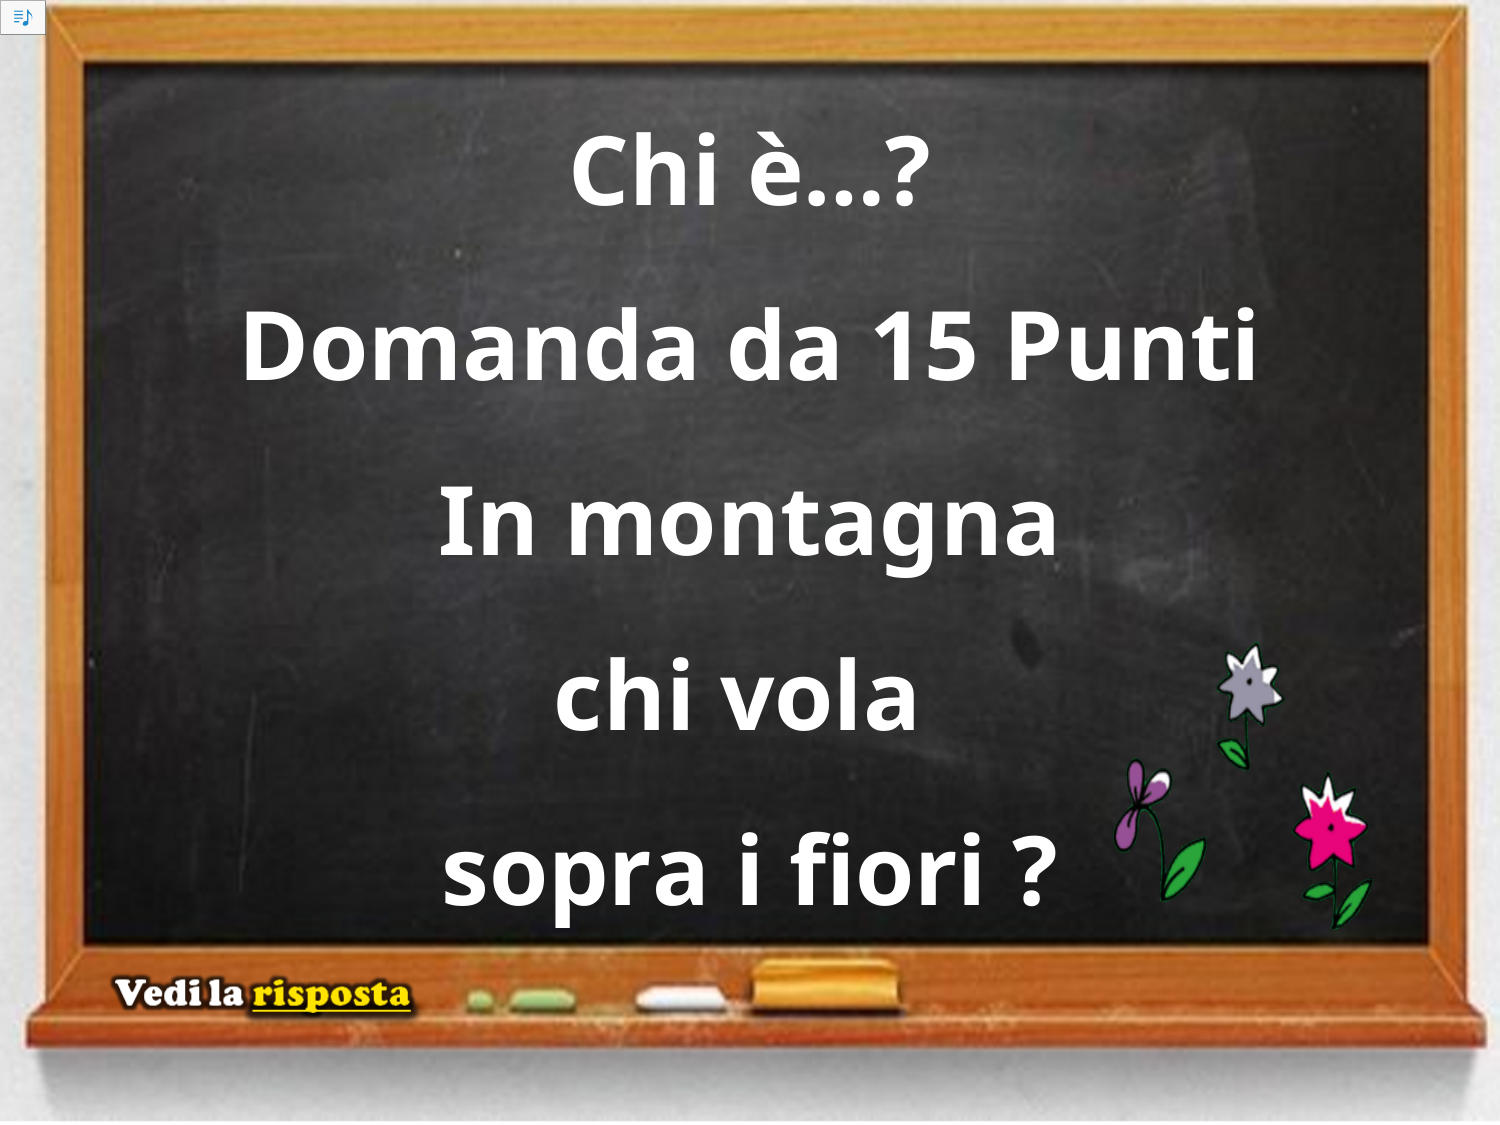

Chi è…?
Domanda da 15 Punti
In montagna
chi vola
sopra i fiori ?